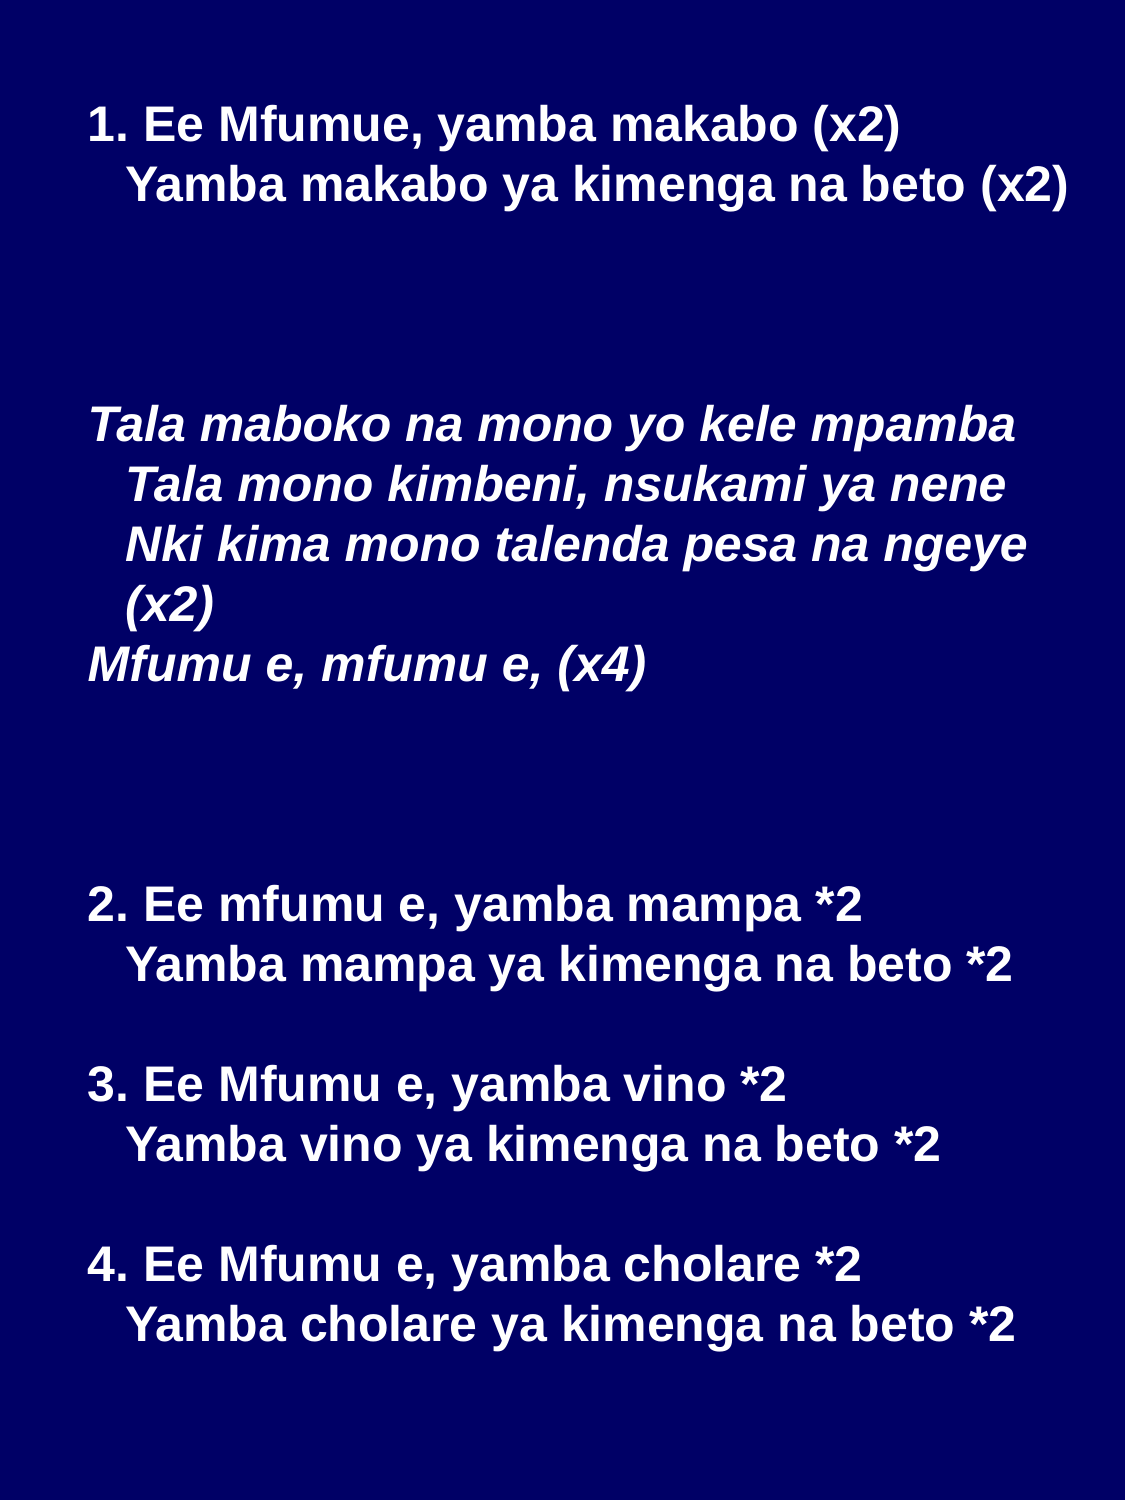

1. Ee Mfumue, yamba makabo (x2)
Yamba makabo ya kimenga na beto (x2)
Tala maboko na mono yo kele mpamba
Tala mono kimbeni, nsukami ya nene
Nki kima mono talenda pesa na ngeye (x2)
Mfumu e, mfumu e, (x4)
2. Ee mfumu e, yamba mampa *2
Yamba mampa ya kimenga na beto *2
3. Ee Mfumu e, yamba vino *2
Yamba vino ya kimenga na beto *2
4. Ee Mfumu e, yamba cholare *2
Yamba cholare ya kimenga na beto *2